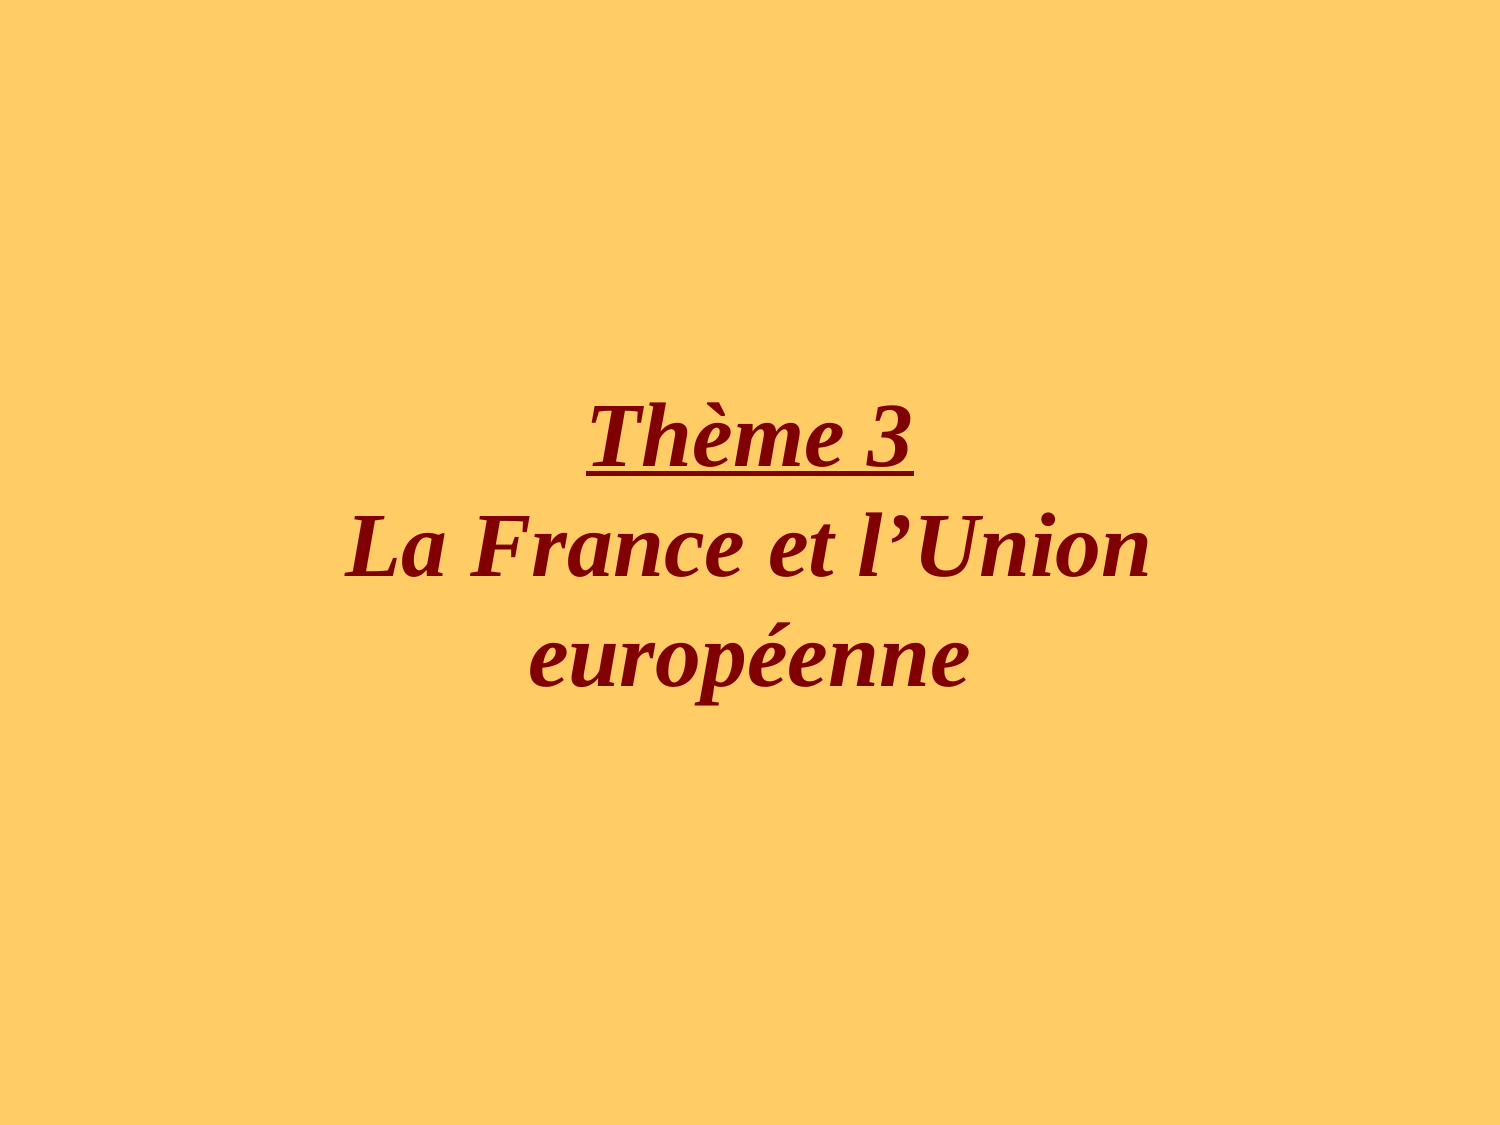

# Thème 3 La France et l’Union européenne